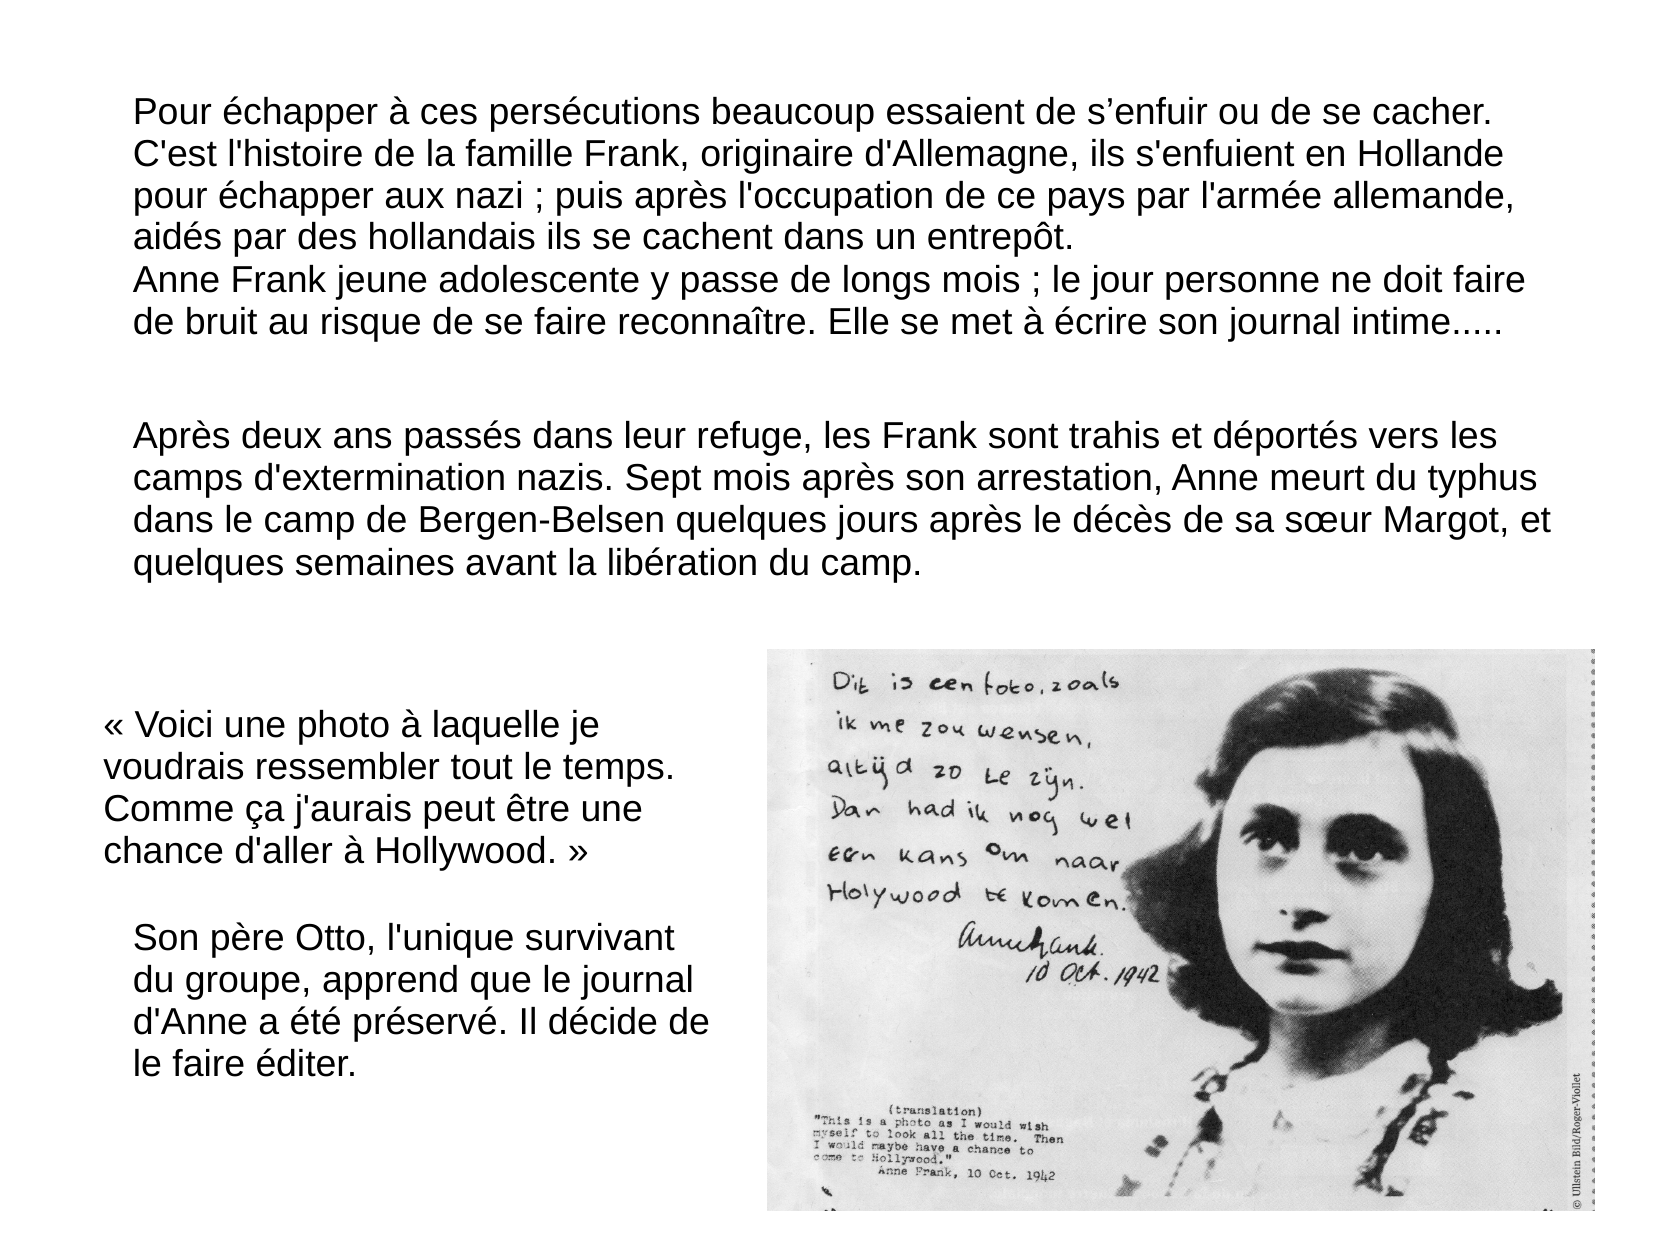

Pour échapper à ces persécutions beaucoup essaient de s’enfuir ou de se cacher. C'est l'histoire de la famille Frank, originaire d'Allemagne, ils s'enfuient en Hollande pour échapper aux nazi ; puis après l'occupation de ce pays par l'armée allemande, aidés par des hollandais ils se cachent dans un entrepôt.
Anne Frank jeune adolescente y passe de longs mois ; le jour personne ne doit faire de bruit au risque de se faire reconnaître. Elle se met à écrire son journal intime.....
Après deux ans passés dans leur refuge, les Frank sont trahis et déportés vers les camps d'extermination nazis. Sept mois après son arrestation, Anne meurt du typhus dans le camp de Bergen-Belsen quelques jours après le décès de sa sœur Margot, et quelques semaines avant la libération du camp.
« Voici une photo à laquelle je voudrais ressembler tout le temps. Comme ça j'aurais peut être une chance d'aller à Hollywood. »
Son père Otto, l'unique survivant du groupe, apprend que le journal d'Anne a été préservé. Il décide de le faire éditer.